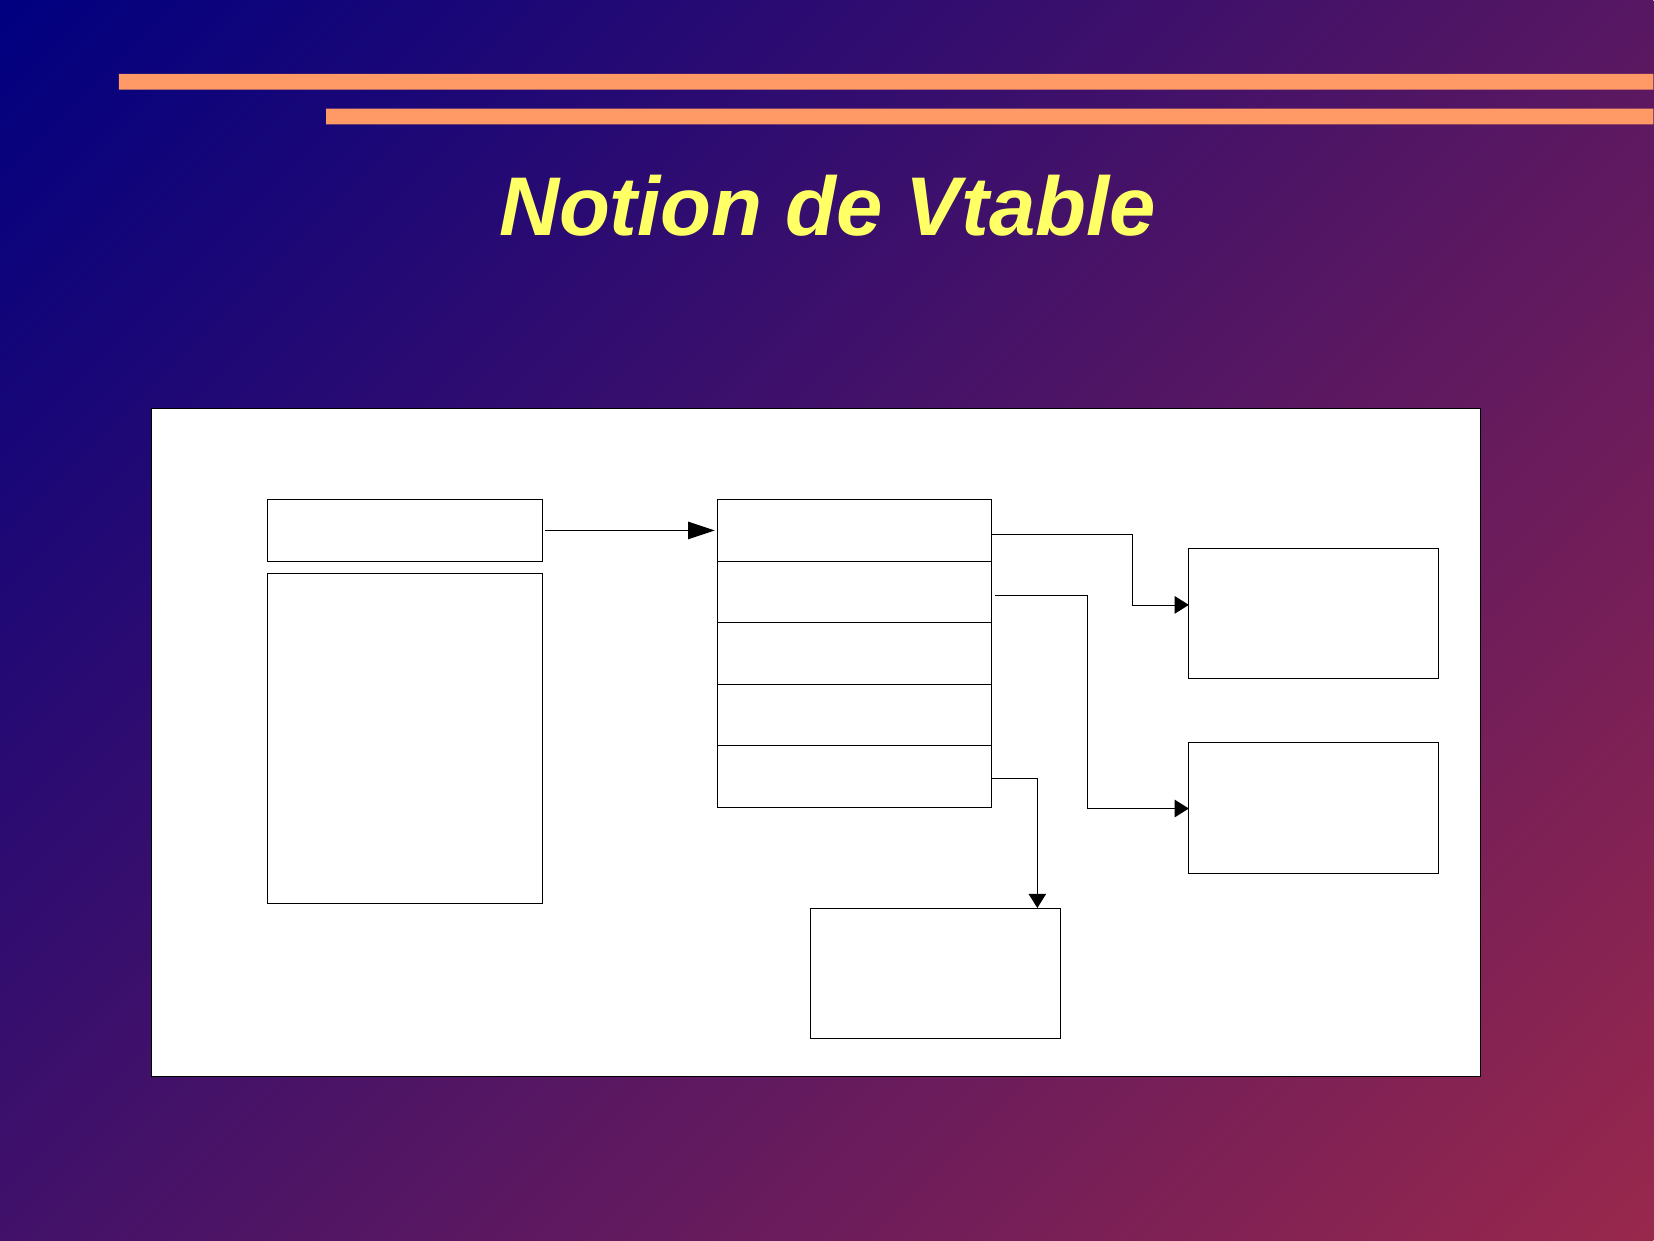

# Notion de Vtable
Interface
&VTable
Code et
données
privés de
l'objet/proxy
VTable
&Méthode1
&Méthode2
&Méthode3
...
&Méthoden
Méthode 1
Méthode 2
Méthode n